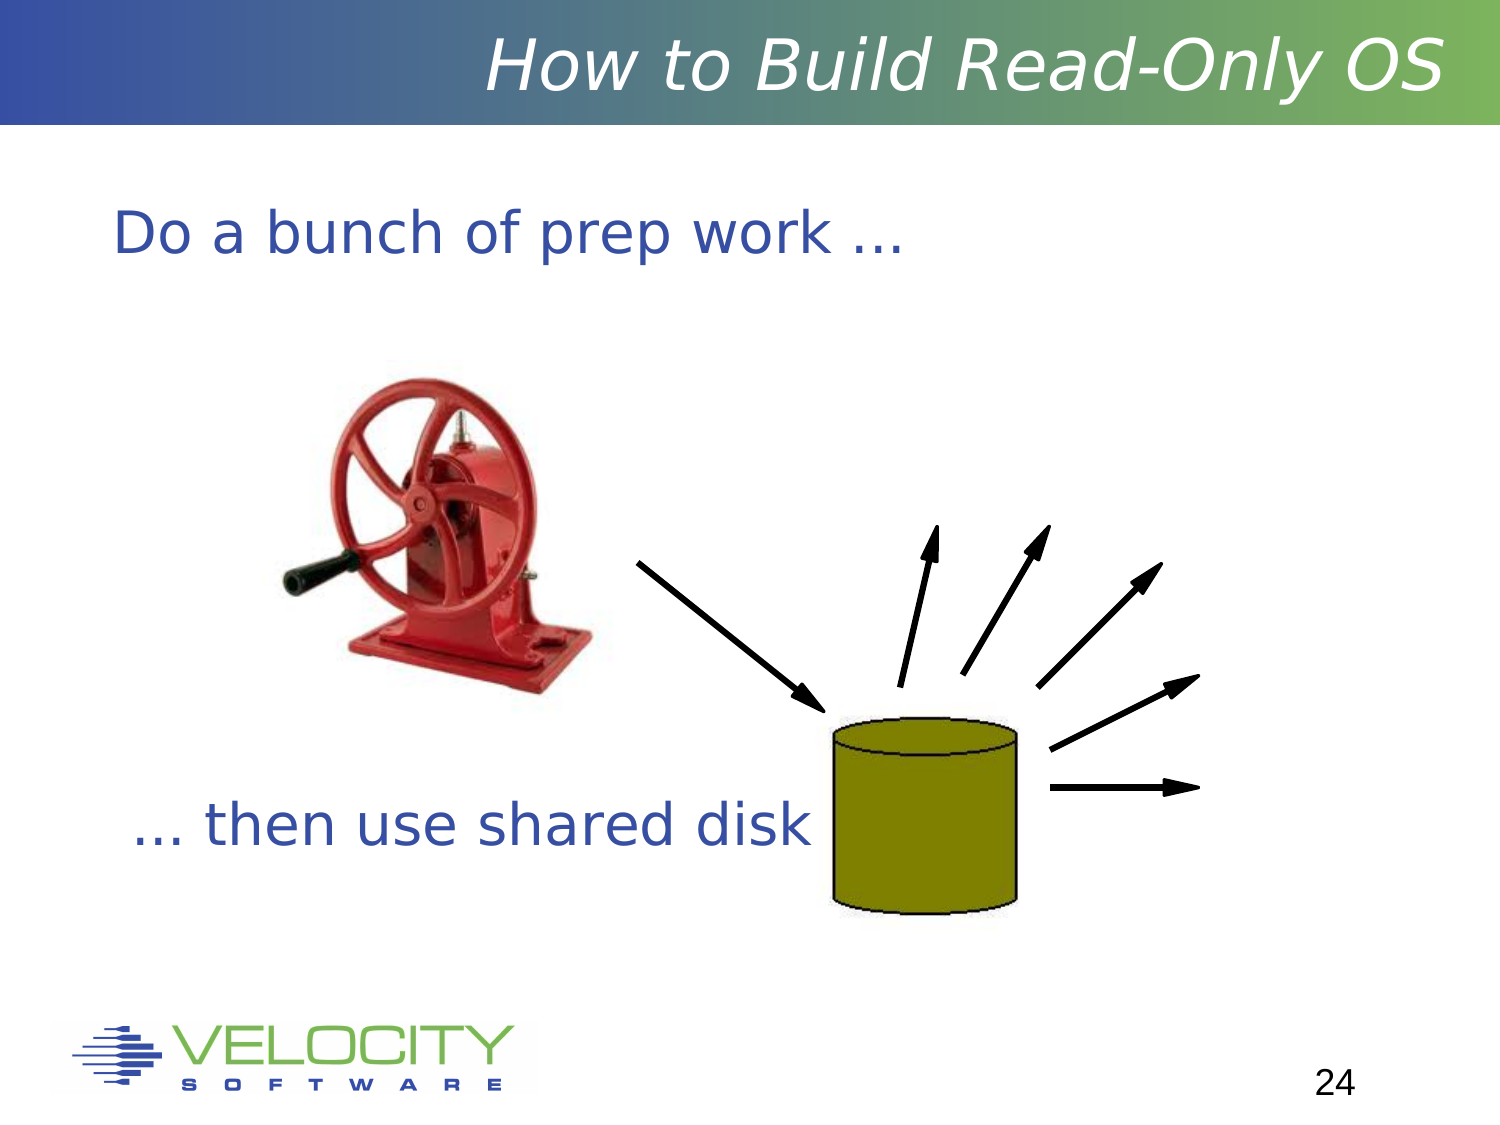

# How to Build Read-Only OS
Do a bunch of prep work ...
 ... then use shared disk
24